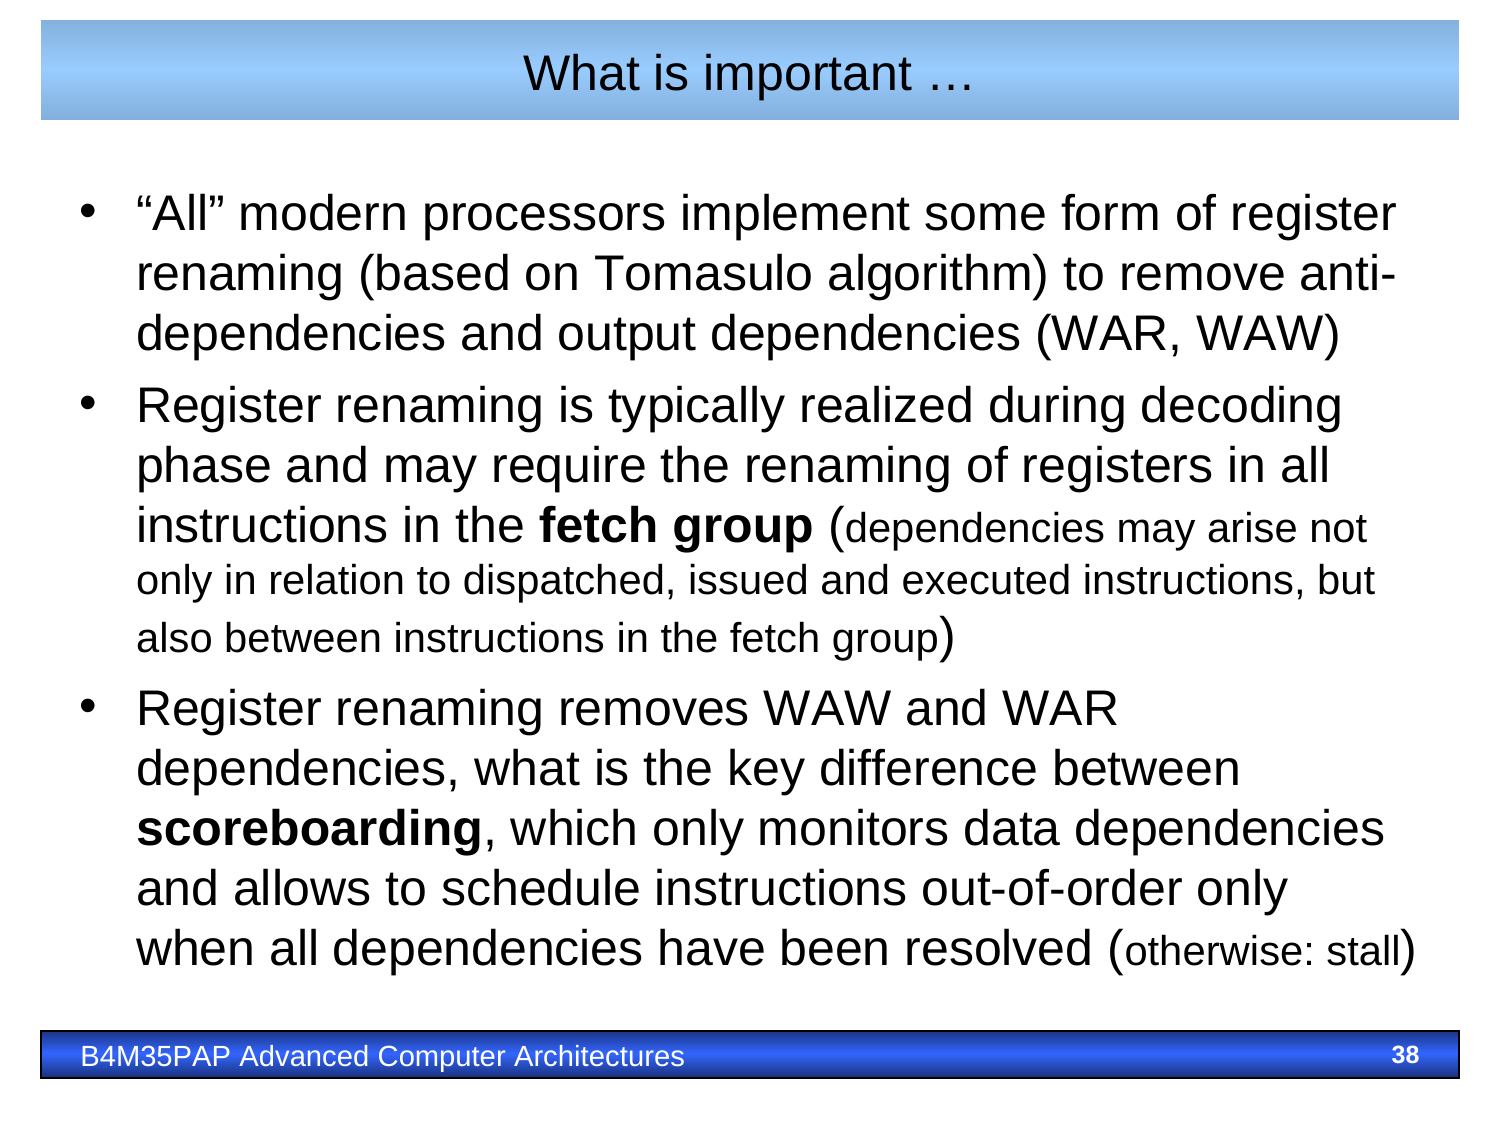

# What is important …
“All” modern processors implement some form of register renaming (based on Tomasulo algorithm) to remove anti-dependencies and output dependencies (WAR, WAW)
Register renaming is typically realized during decoding phase and may require the renaming of registers in all instructions in the fetch group (dependencies may arise not only in relation to dispatched, issued and executed instructions, but also between instructions in the fetch group)
Register renaming removes WAW and WAR dependencies, what is the key difference between scoreboarding, which only monitors data dependencies and allows to schedule instructions out-of-order only when all dependencies have been resolved (otherwise: stall)